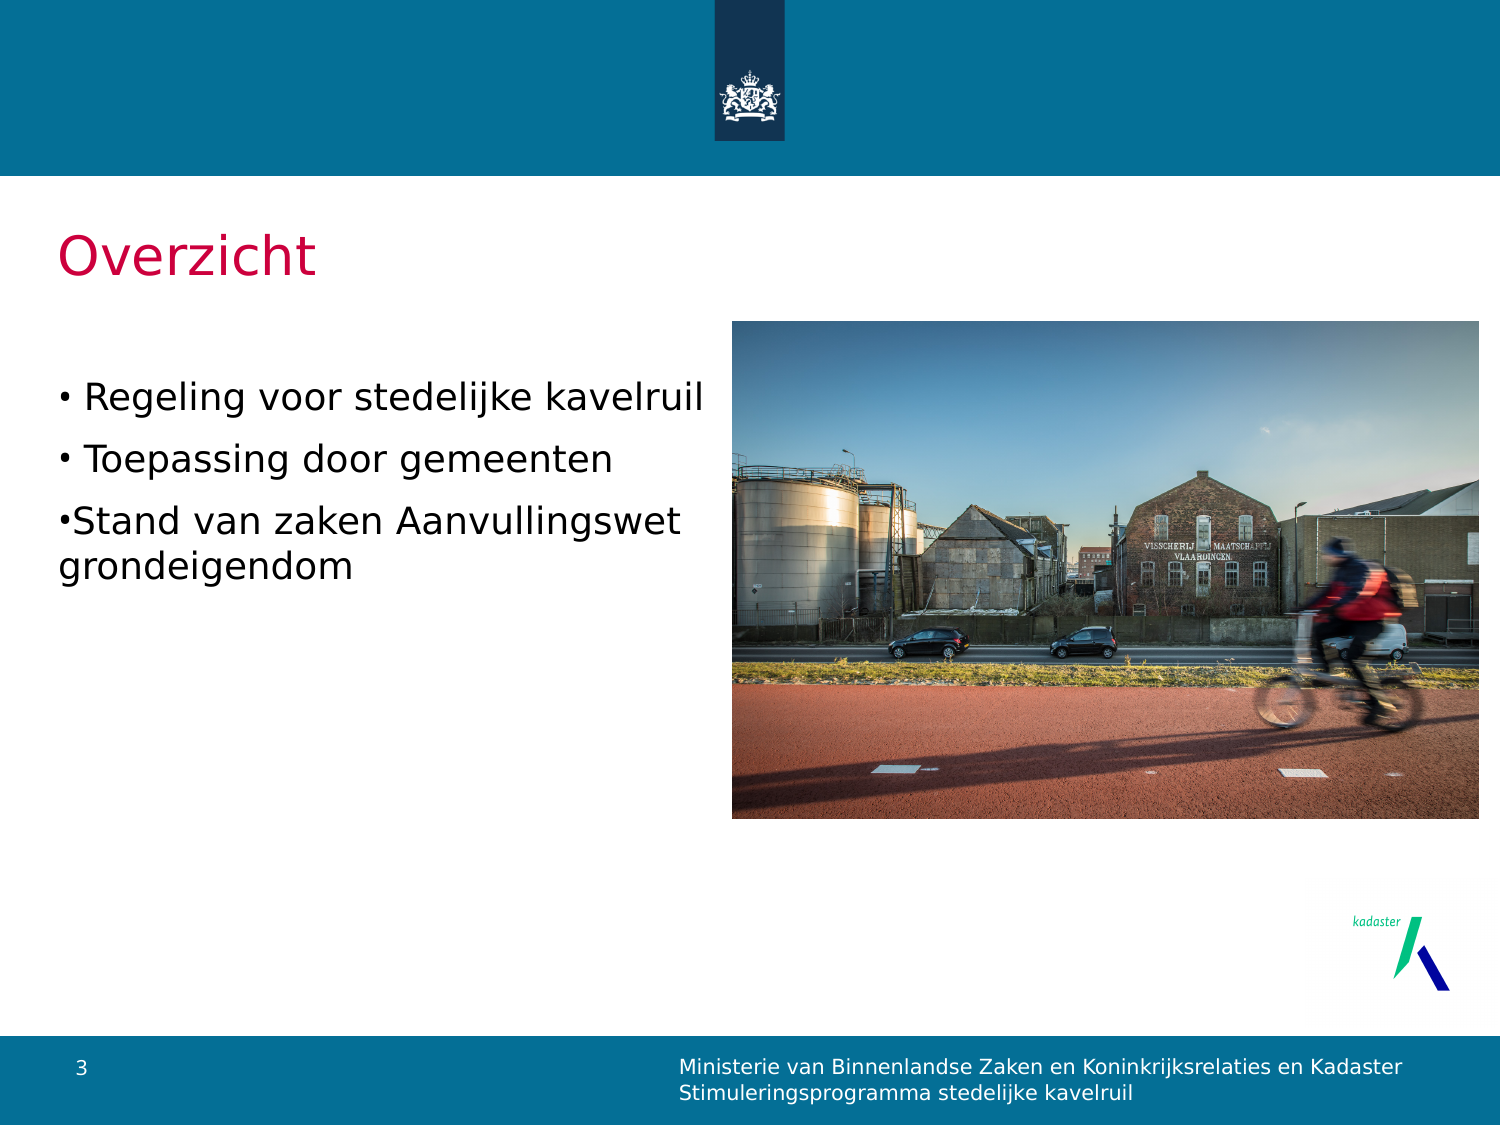

# Overzicht
 Regeling voor stedelijke kavelruil
 Toepassing door gemeenten
Stand van zaken Aanvullingswet grondeigendom
Ministerie van Binnenlandse Zaken en Koninkrijksrelaties en Kadaster
Stimuleringsprogramma stedelijke kavelruil